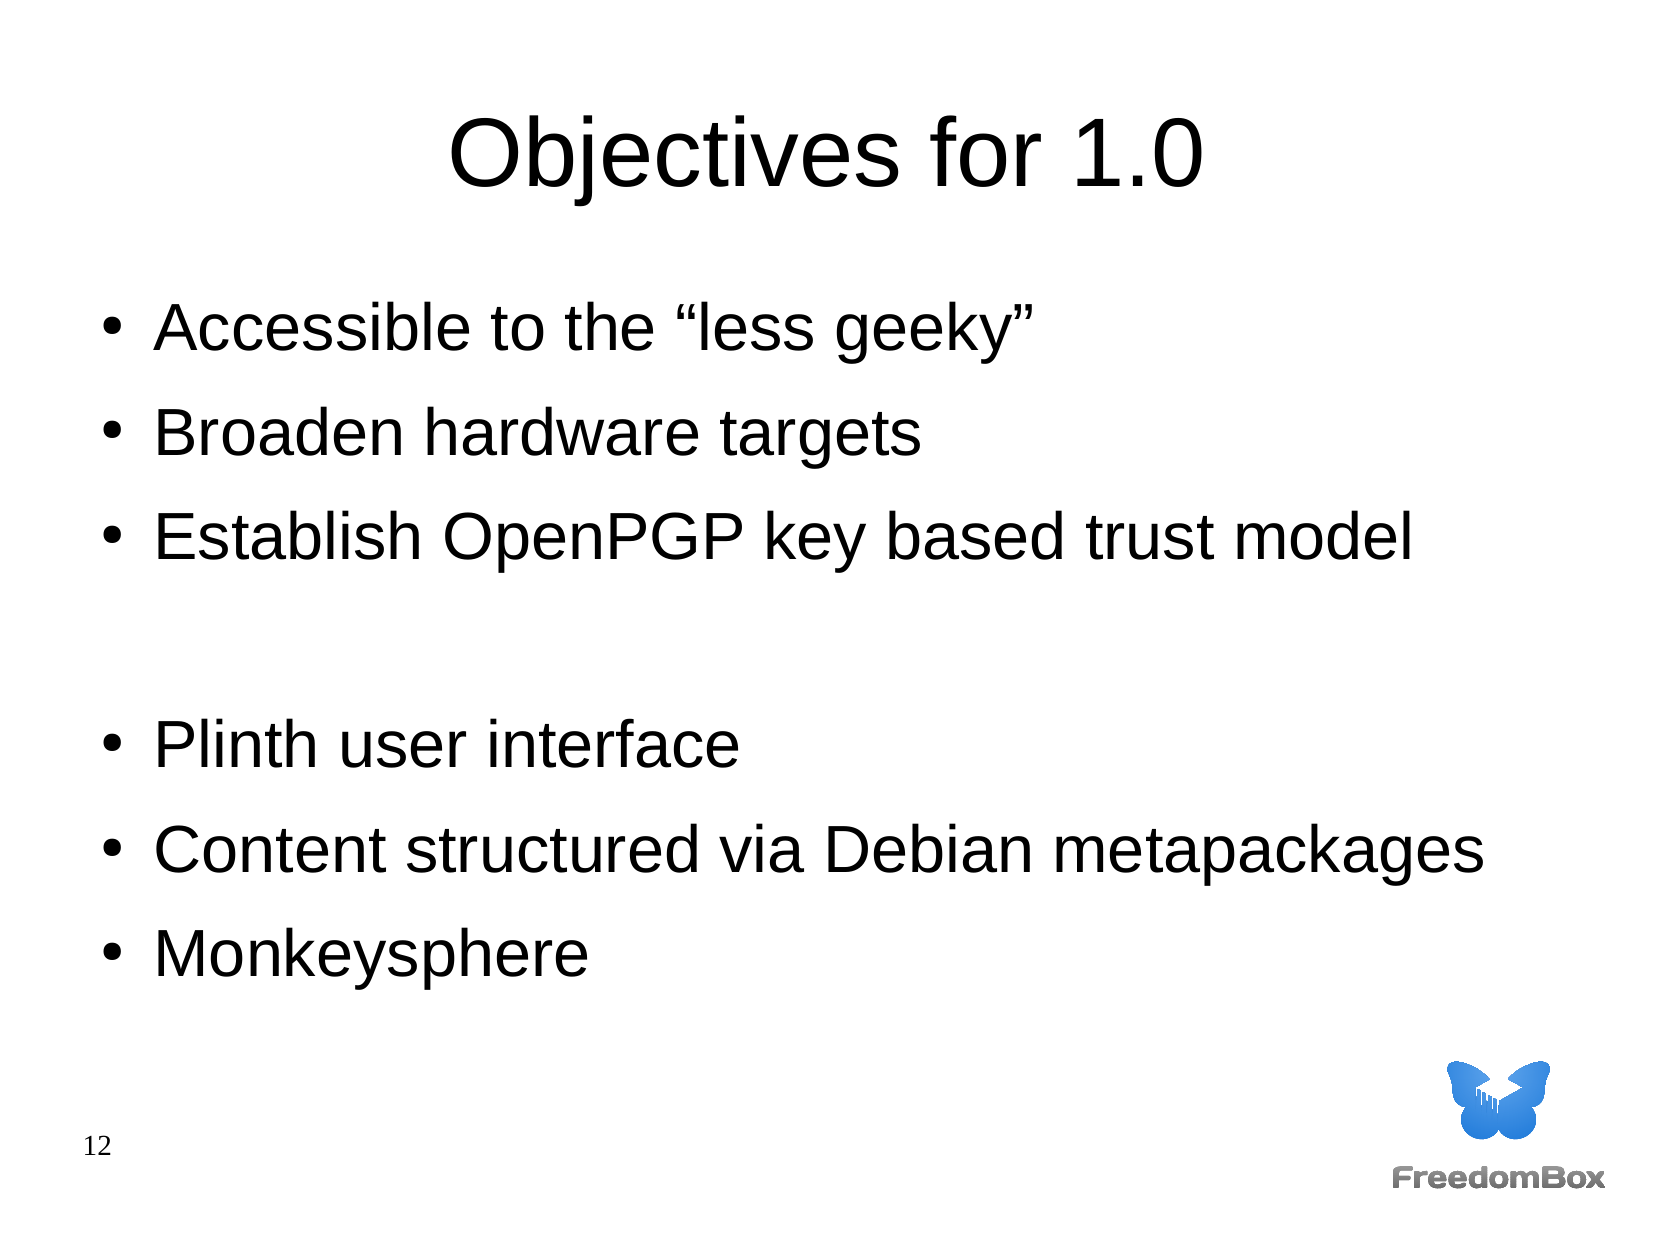

# Objectives for 1.0
Accessible to the “less geeky”
Broaden hardware targets
Establish OpenPGP key based trust model
Plinth user interface
Content structured via Debian metapackages
Monkeysphere